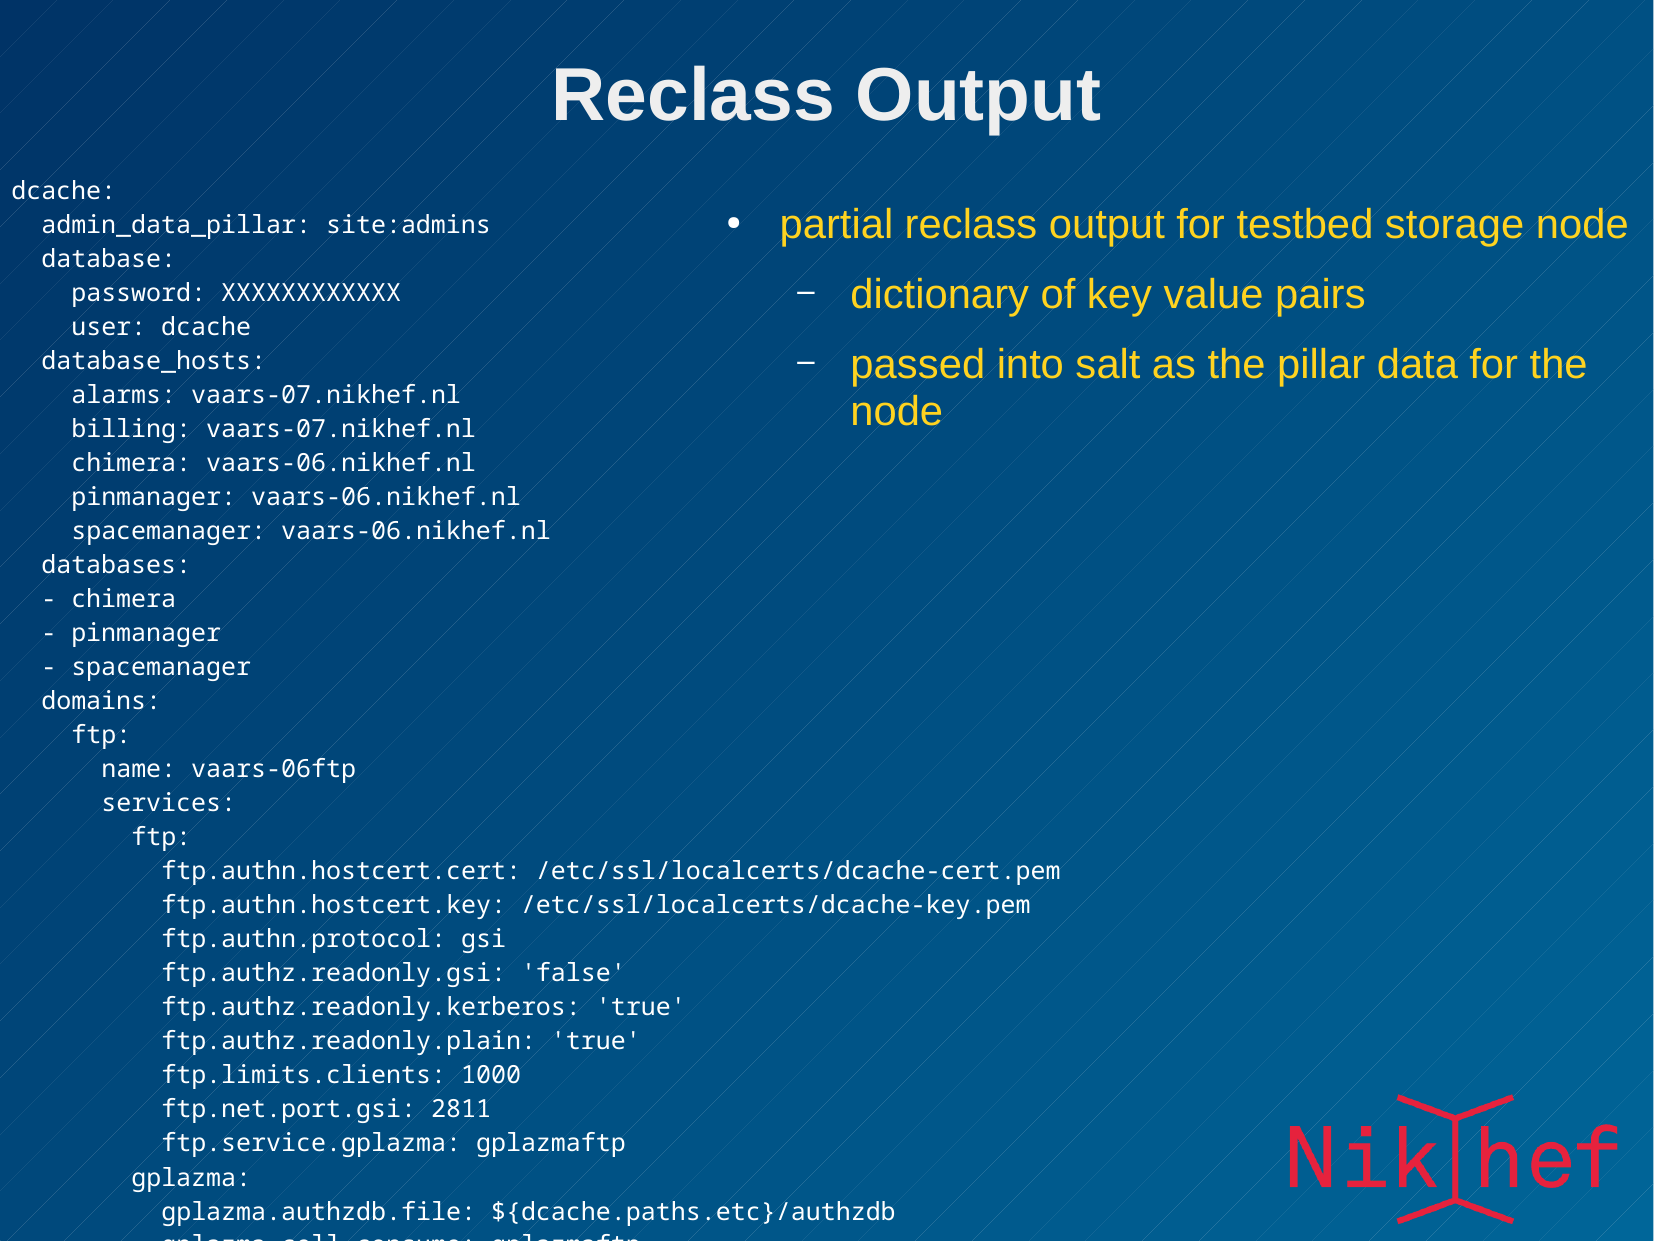

# Reclass Output
 dcache:
 admin_data_pillar: site:admins
 database:
 password: XXXXXXXXXXXX
 user: dcache
 database_hosts:
 alarms: vaars-07.nikhef.nl
 billing: vaars-07.nikhef.nl
 chimera: vaars-06.nikhef.nl
 pinmanager: vaars-06.nikhef.nl
 spacemanager: vaars-06.nikhef.nl
 databases:
 - chimera
 - pinmanager
 - spacemanager
 domains:
 ftp:
 name: vaars-06ftp
 services:
 ftp:
 ftp.authn.hostcert.cert: /etc/ssl/localcerts/dcache-cert.pem
 ftp.authn.hostcert.key: /etc/ssl/localcerts/dcache-key.pem
 ftp.authn.protocol: gsi
 ftp.authz.readonly.gsi: 'false'
 ftp.authz.readonly.kerberos: 'true'
 ftp.authz.readonly.plain: 'true'
 ftp.limits.clients: 1000
 ftp.net.port.gsi: 2811
 ftp.service.gplazma: gplazmaftp
 gplazma:
 gplazma.authzdb.file: ${dcache.paths.etc}/authzdb
 gplazma.cell.consume: gplazmaftp
 gplazma.cell.name: gplazmaftp
 gplazma.configuration.file: ${dcache.paths.etc}/gplazma-xrootd.conf
 ...
partial reclass output for testbed storage node
dictionary of key value pairs
passed into salt as the pillar data for the node